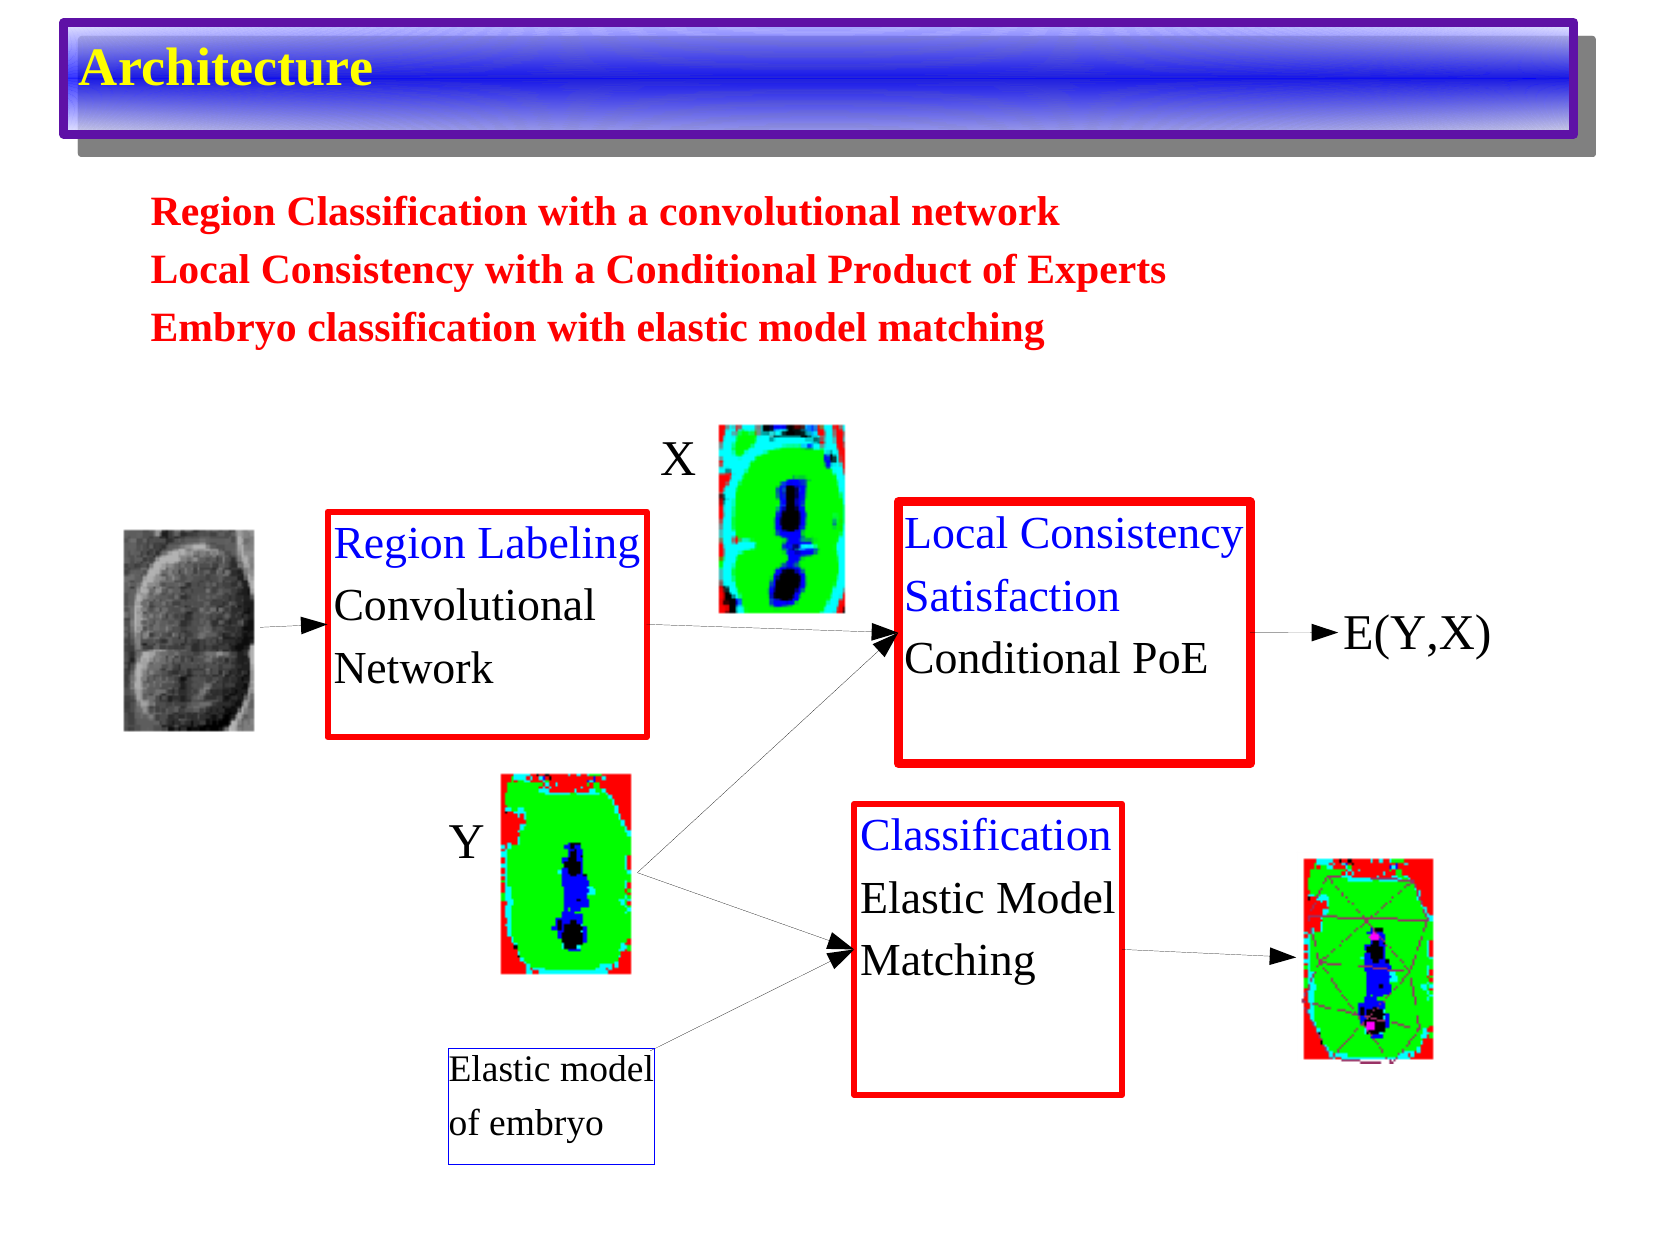

Architecture
Region Classification with a convolutional network
Local Consistency with a Conditional Product of Experts
Embryo classification with elastic model matching
X
Local Consistency
Satisfaction
Conditional PoE
Region Labeling
Convolutional
Network
E(Y,X)
Classification
Elastic Model
Matching
Y
Elastic model
of embryo